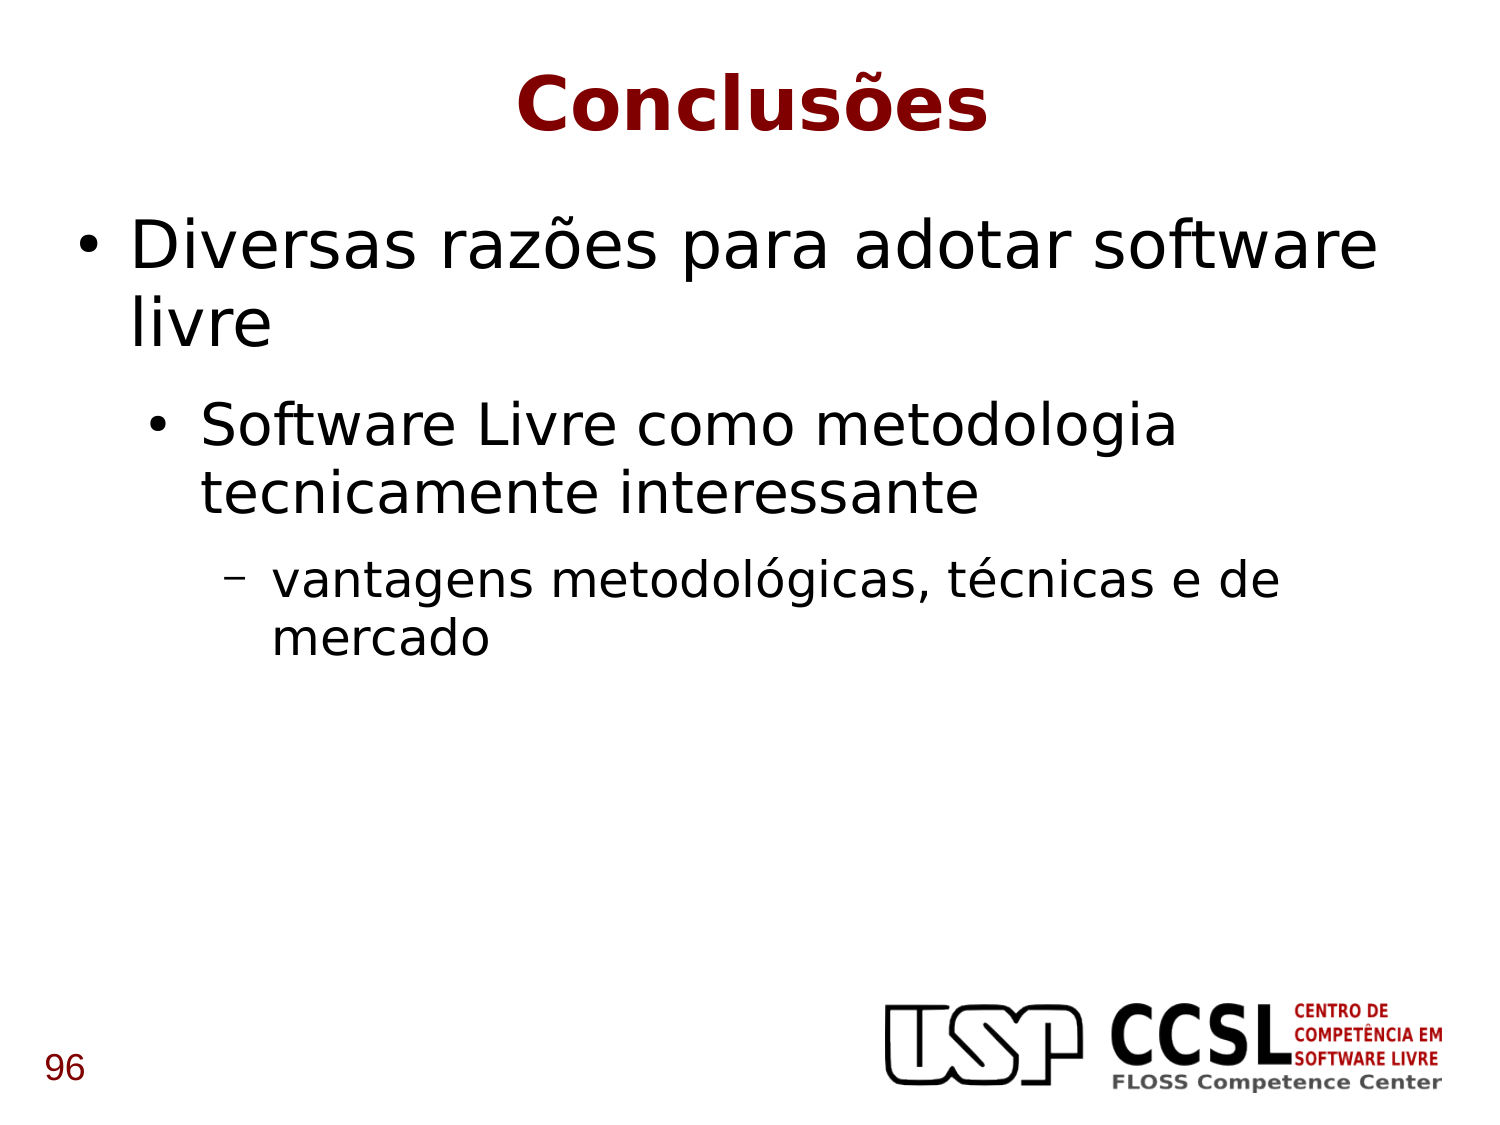

# Conclusões
Diversas razões para adotar software livre
Software Livre como metodologia tecnicamente interessante
vantagens metodológicas, técnicas e de mercado